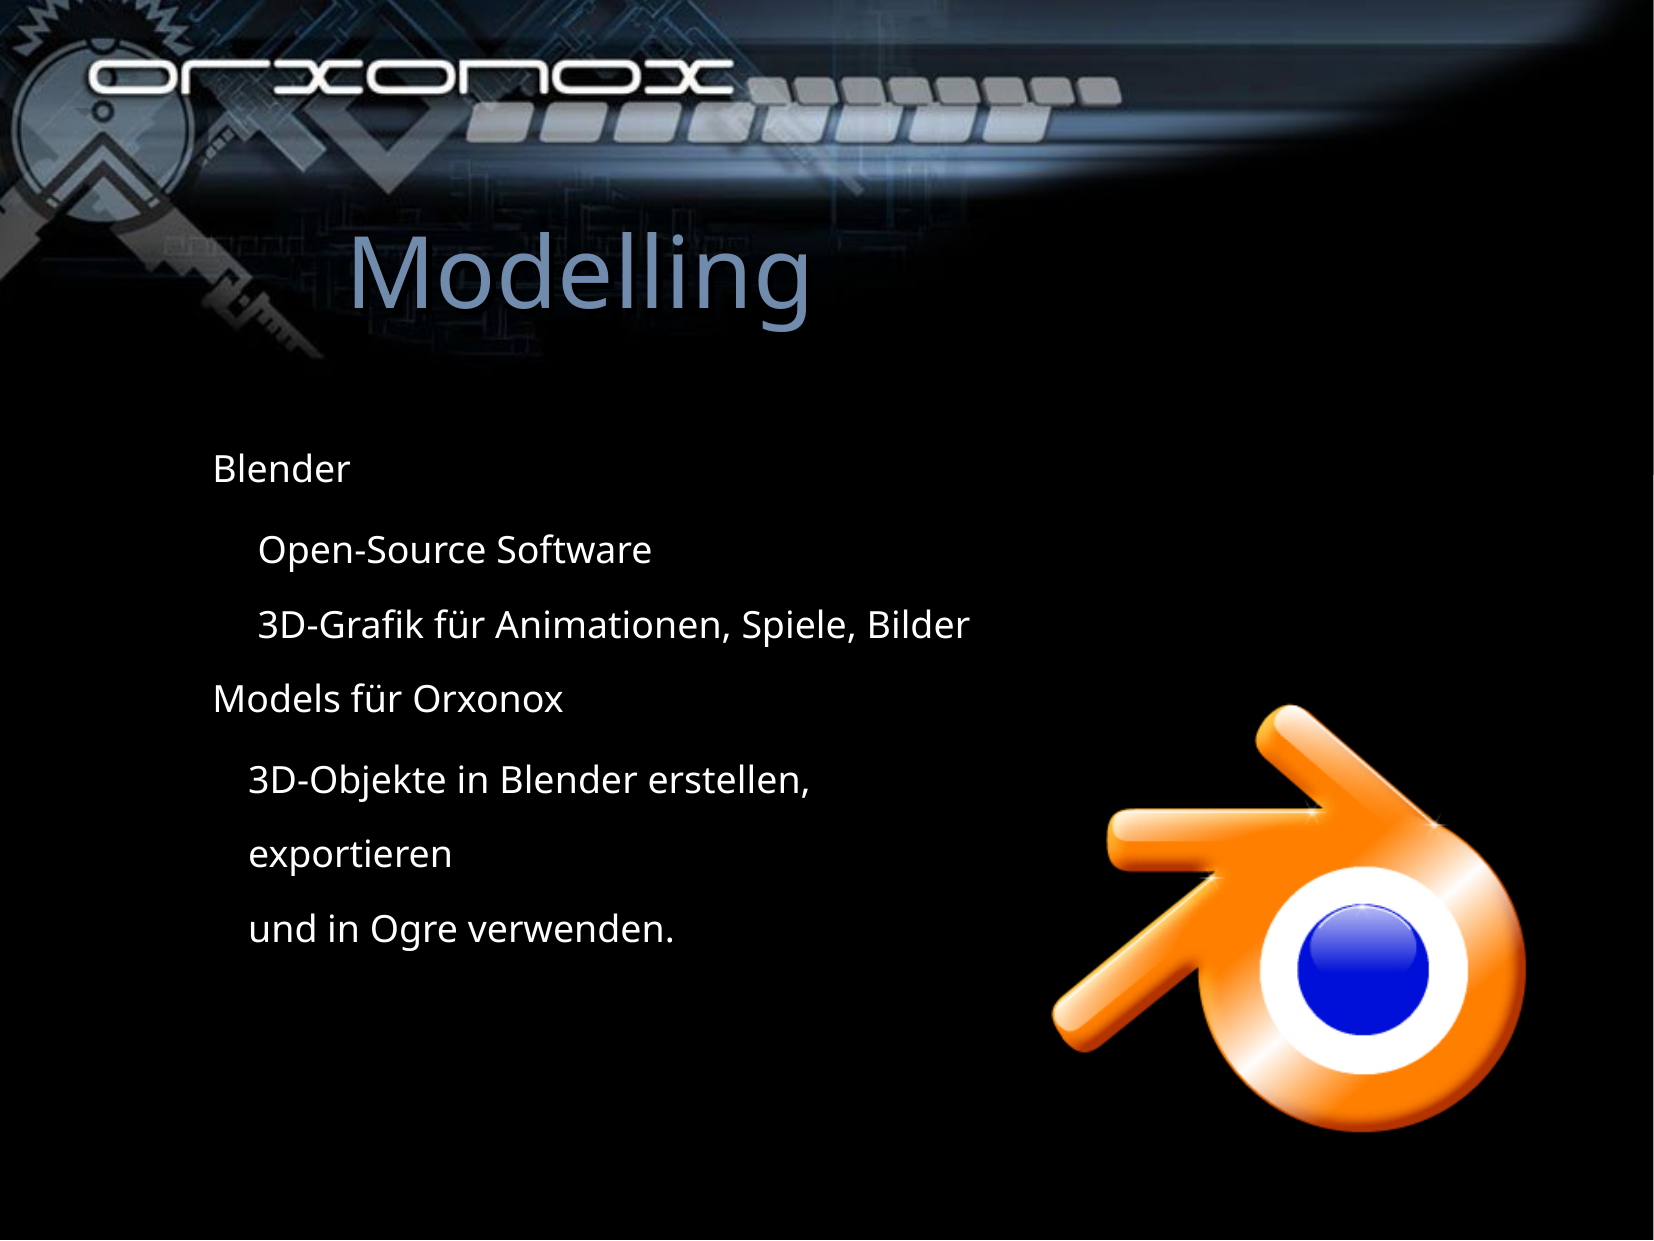

Modelling
# Blender
 Open-Source Software
 3D-Grafik für Animationen, Spiele, Bilder
Models für Orxonox
3D-Objekte in Blender erstellen,
exportieren
und in Ogre verwenden.